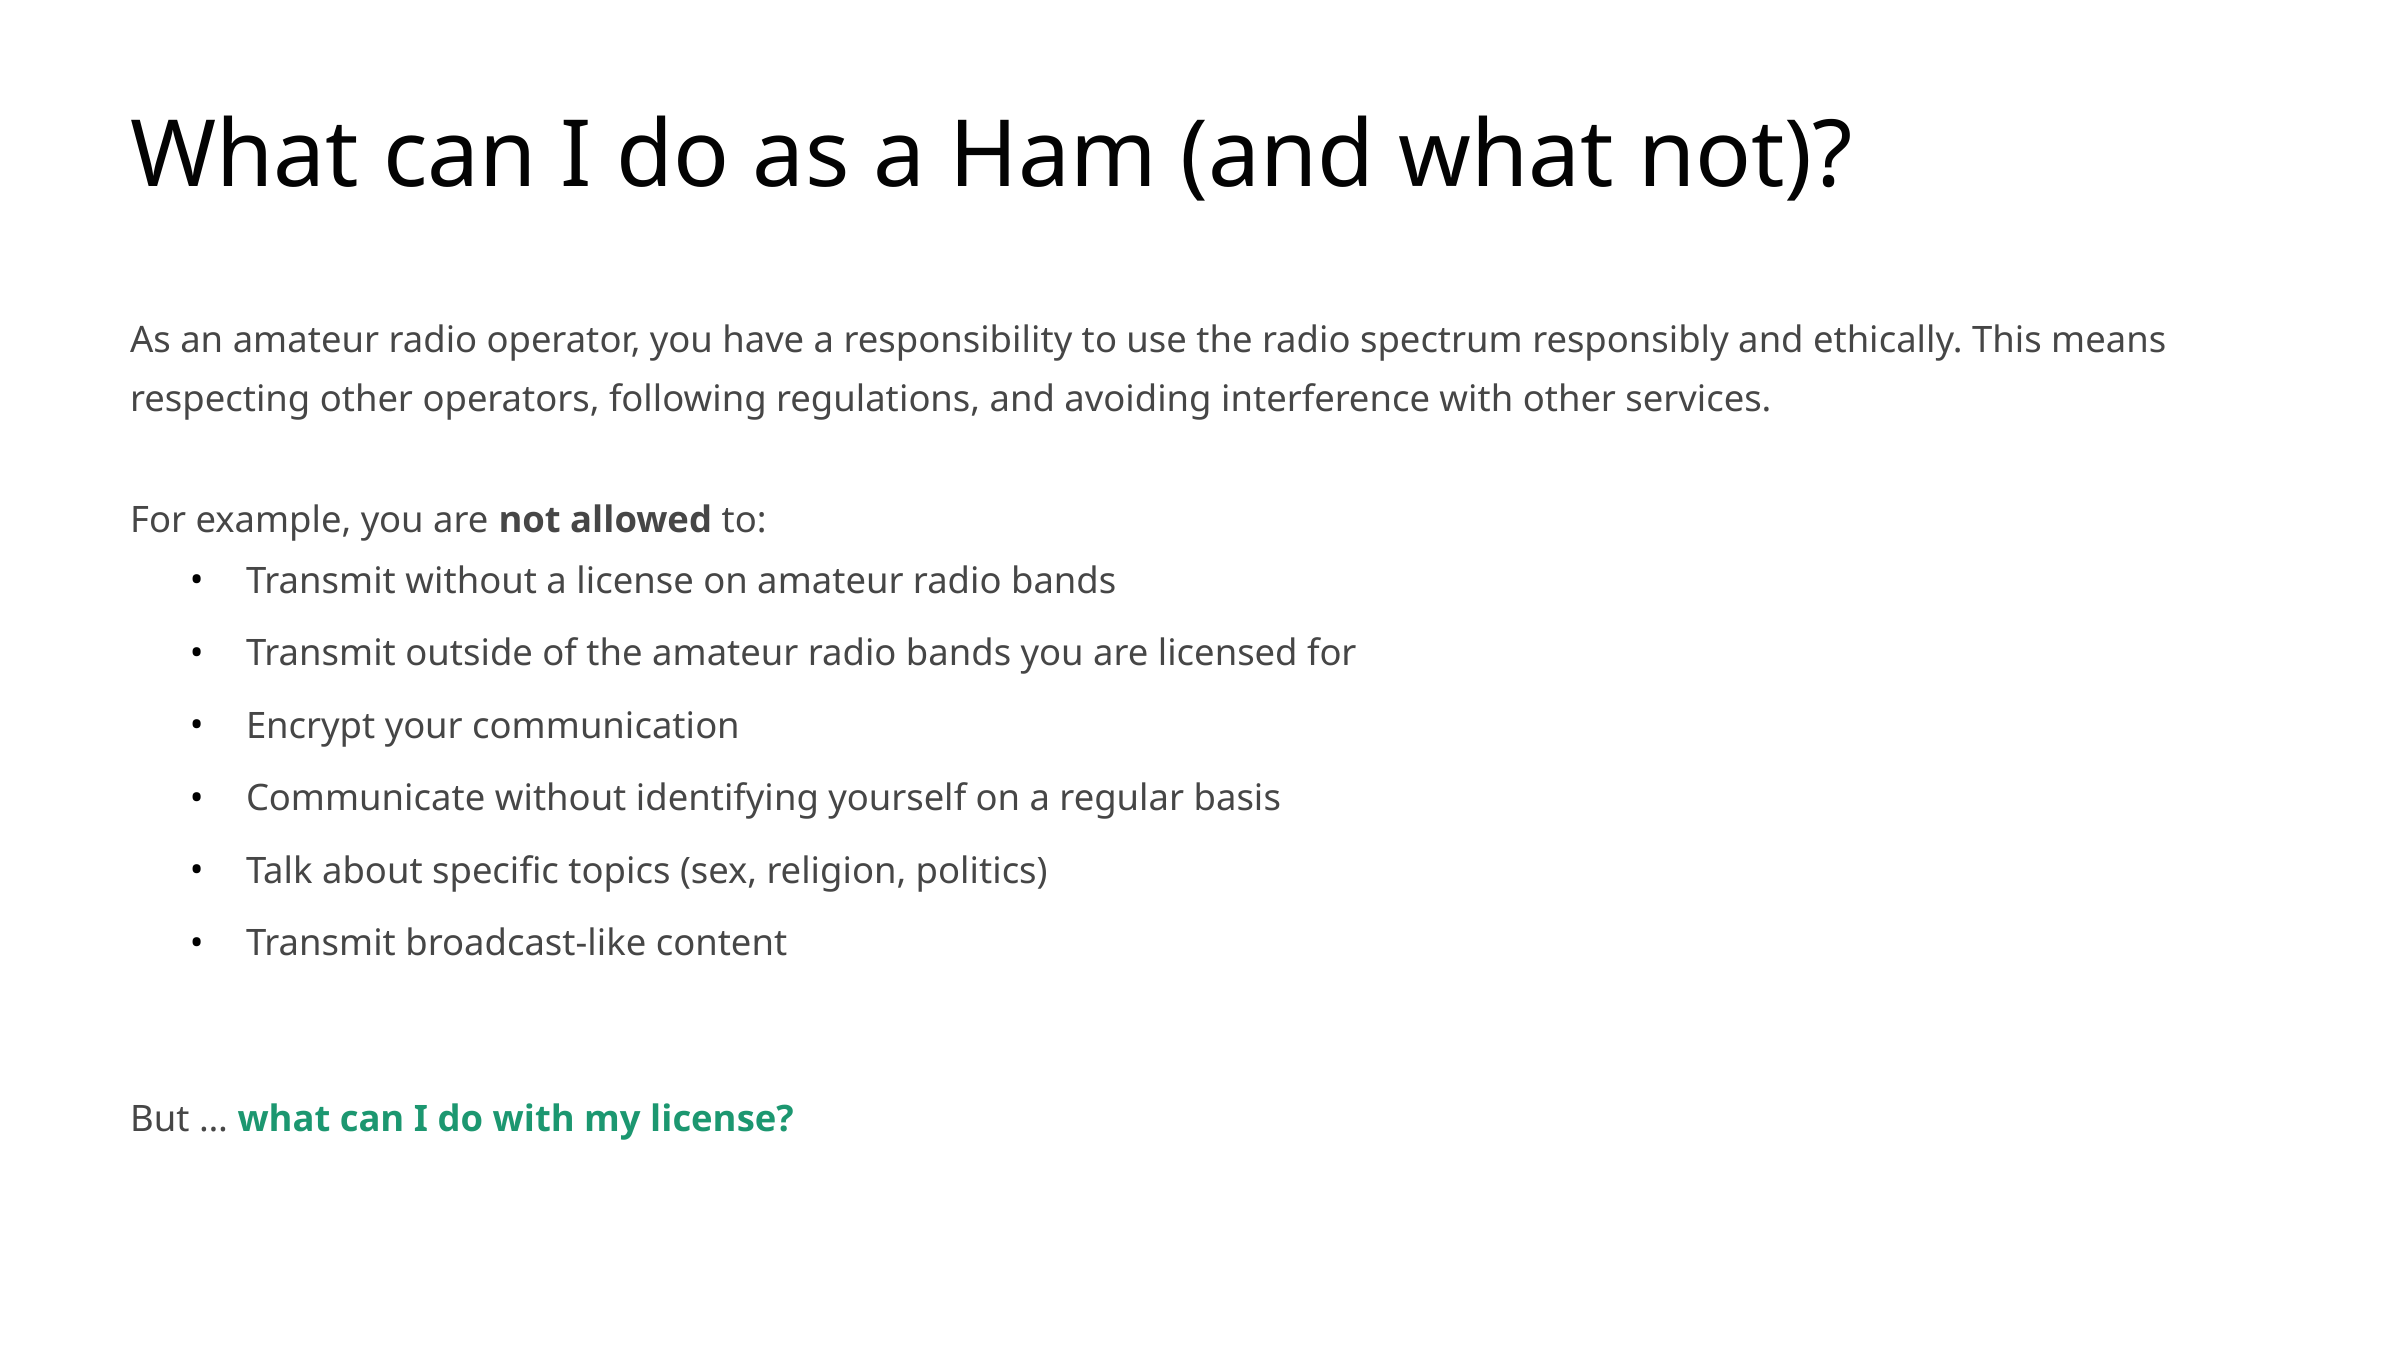

What can I do as a Ham (and what not)?
As an amateur radio operator, you have a responsibility to use the radio spectrum responsibly and ethically. This means respecting other operators, following regulations, and avoiding interference with other services.
For example, you are not allowed to:
Transmit without a license on amateur radio bands
Transmit outside of the amateur radio bands you are licensed for
Encrypt your communication
Communicate without identifying yourself on a regular basis
Talk about specific topics (sex, religion, politics)
Transmit broadcast-like content
But … what can I do with my license?